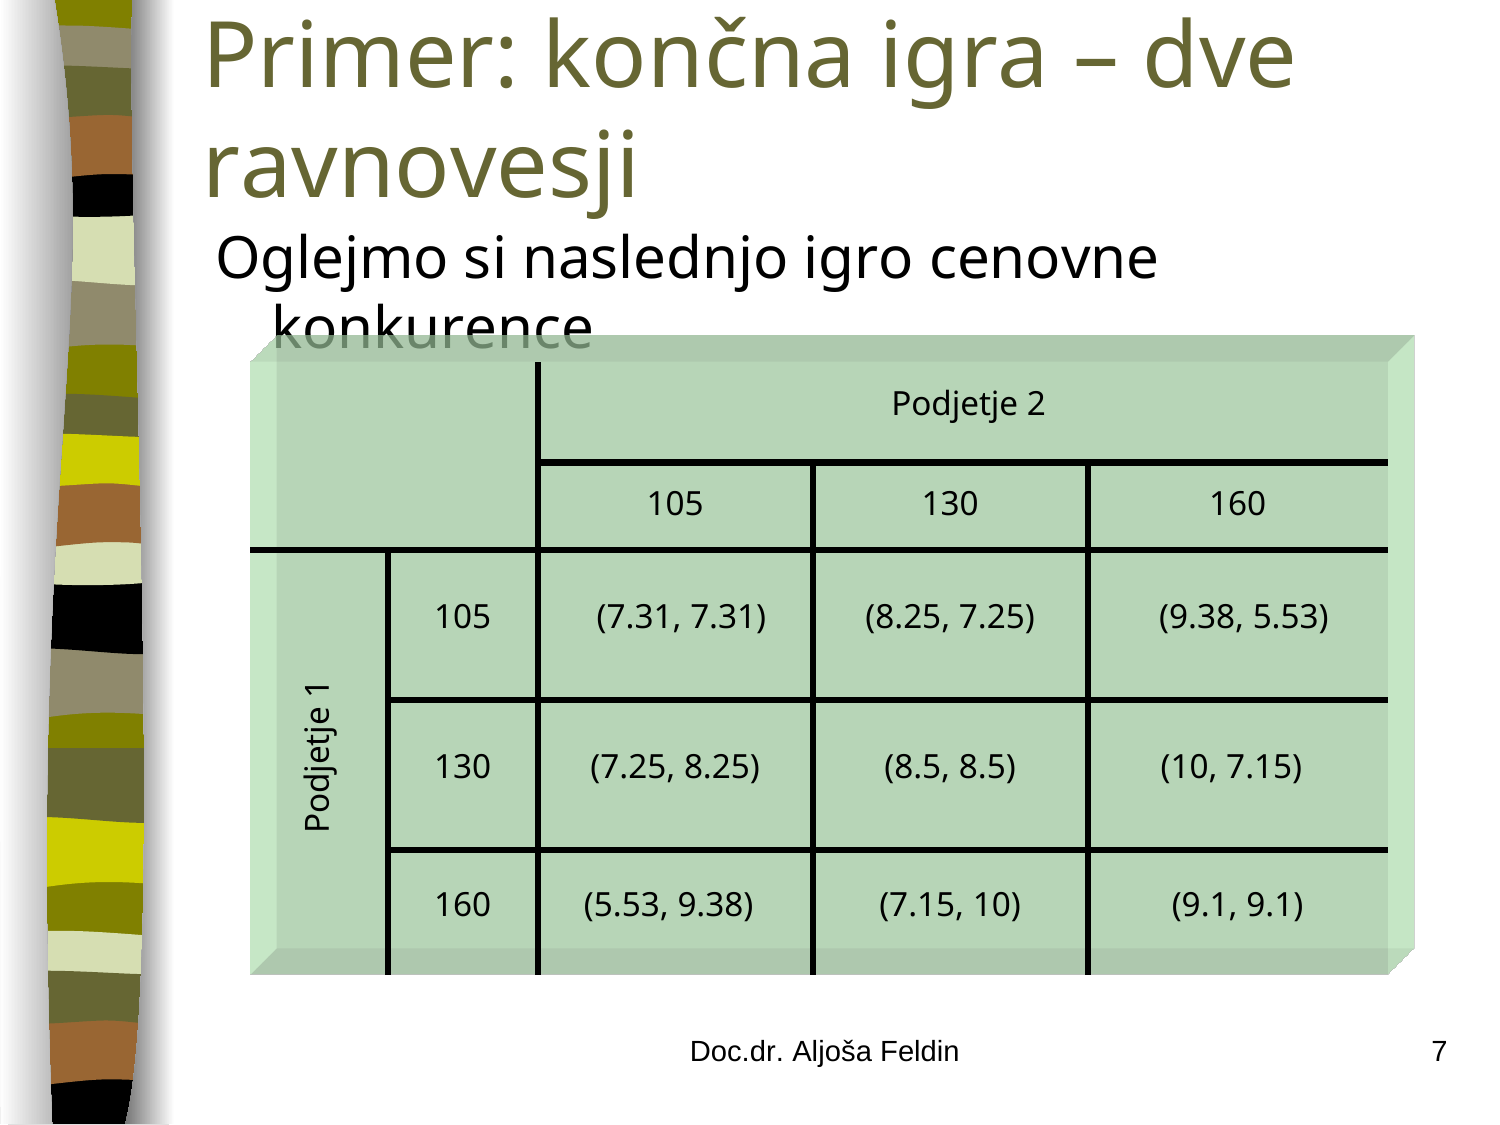

# Primer: končna igra – dve ravnovesji
Oglejmo si naslednjo igro cenovne konkurence
Podjetje 2
105
130
160
105
(7.31, 7.31)
(8.25, 7.25)
(9.38, 5.53)
Podjetje 1
130
(7.25, 8.25)
(8.5, 8.5)
(10, 7.15)
160
(5.53, 9.38)
(7.15, 10)
(9.1, 9.1)
Doc.dr. Aljoša Feldin